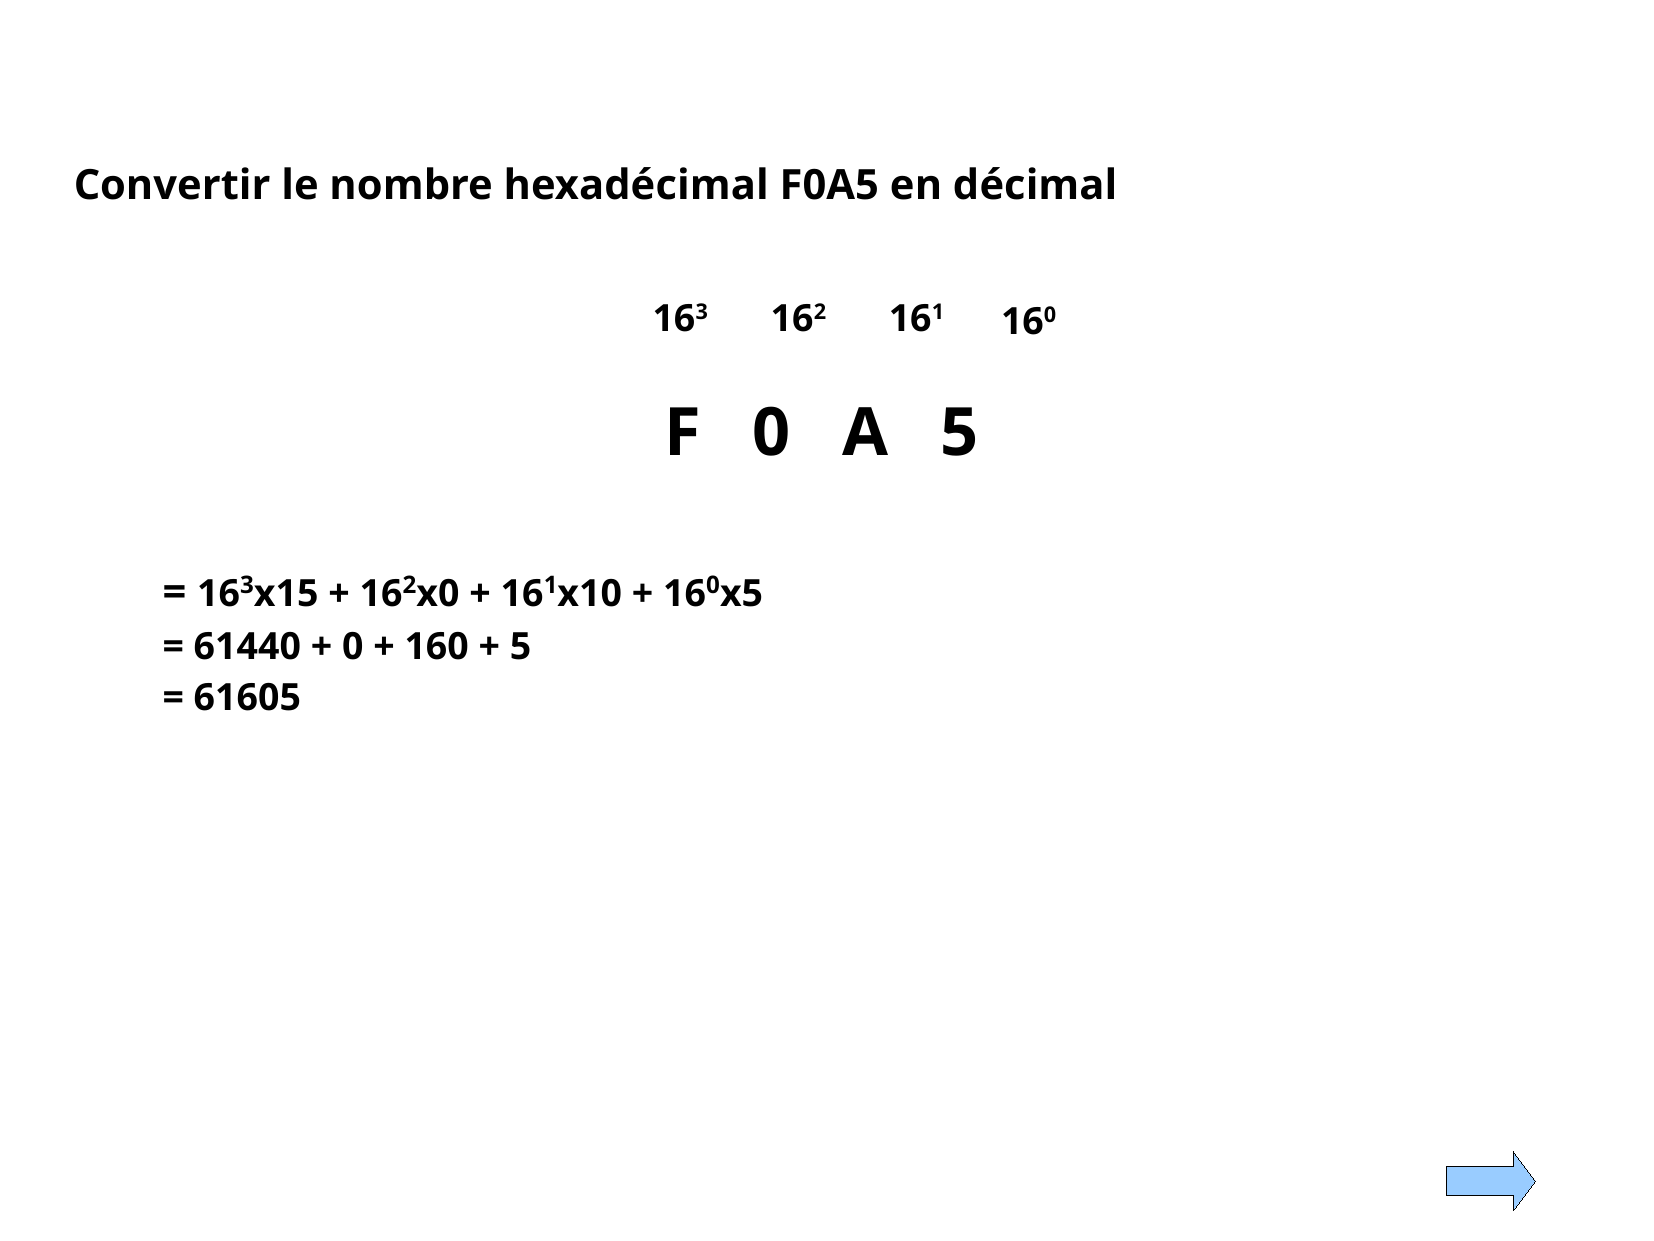

Convertir le nombre hexadécimal F0A5 en décimal
163
162
161
160
F 0 A 5
= 163x15 + 162x0 + 161x10 + 160x5
= 61440 + 0 + 160 + 5
= 61605